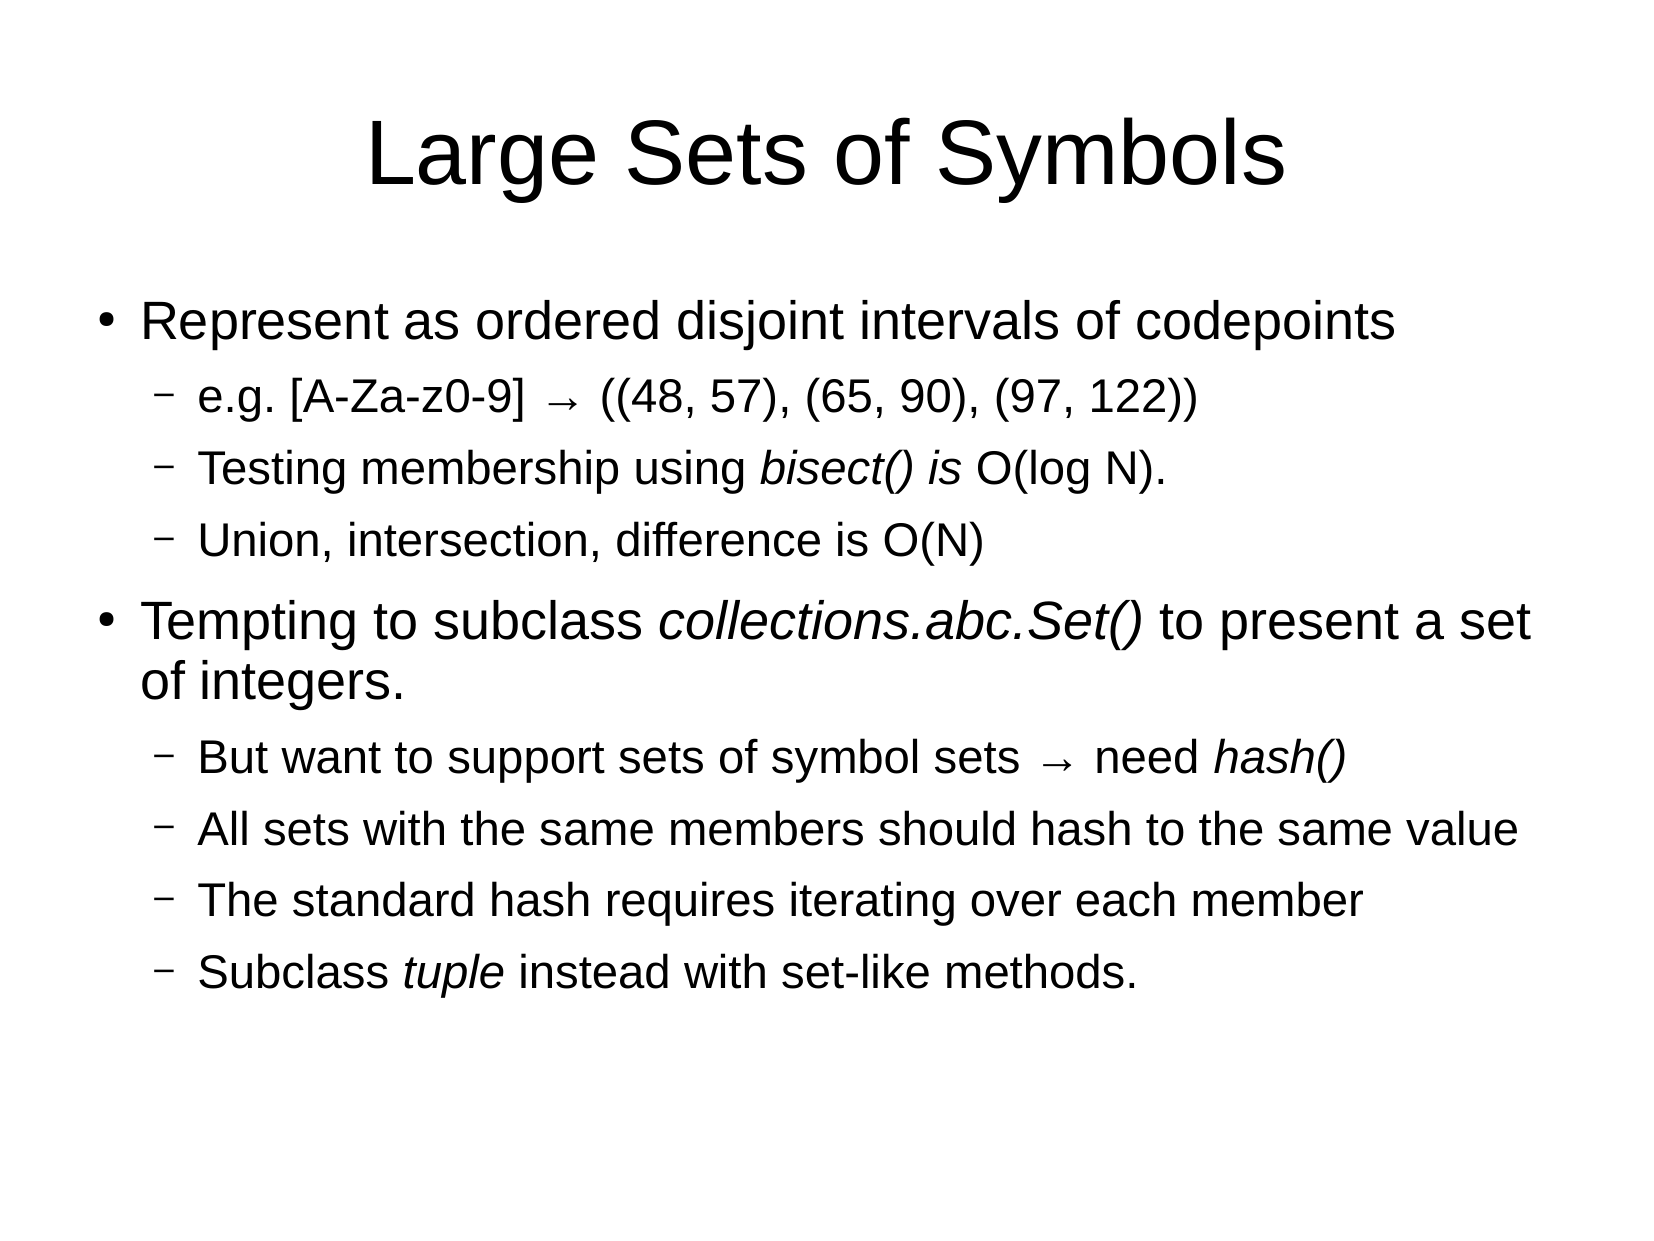

# Large Sets of Symbols
Represent as ordered disjoint intervals of codepoints
e.g. [A-Za-z0-9] → ((48, 57), (65, 90), (97, 122))
Testing membership using bisect() is O(log N).
Union, intersection, difference is O(N)
Tempting to subclass collections.abc.Set() to present a set of integers.
But want to support sets of symbol sets → need hash()
All sets with the same members should hash to the same value
The standard hash requires iterating over each member
Subclass tuple instead with set-like methods.